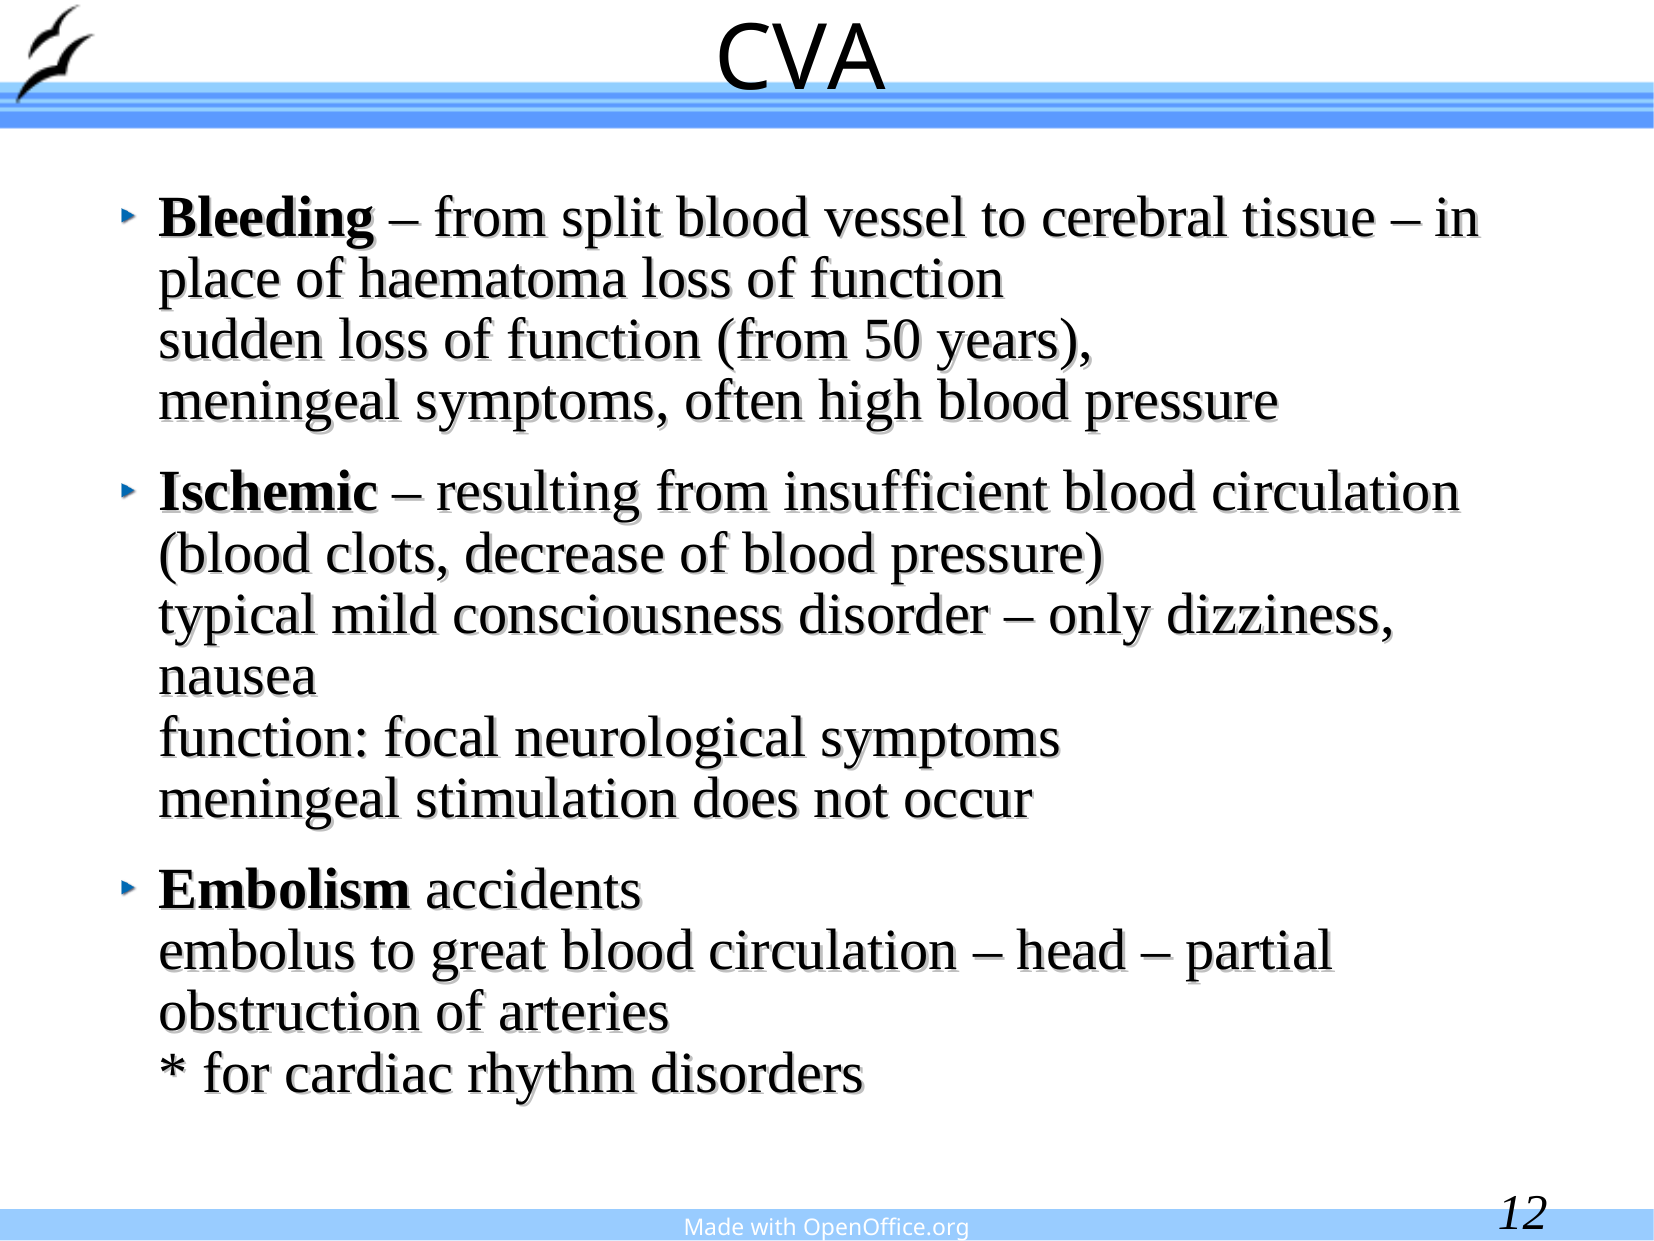

# CVA
Bleeding – from split blood vessel to cerebral tissue – in place of haematoma loss of function
sudden loss of function (from 50 years),
meningeal symptoms, often high blood pressure
Ischemic – resulting from insufficient blood circulation (blood clots, decrease of blood pressure)
typical mild consciousness disorder – only dizziness, nausea
function: focal neurological symptoms
meningeal stimulation does not occur
Embolism accidents
embolus to great blood circulation – head – partial obstruction of arteries
* for cardiac rhythm disorders